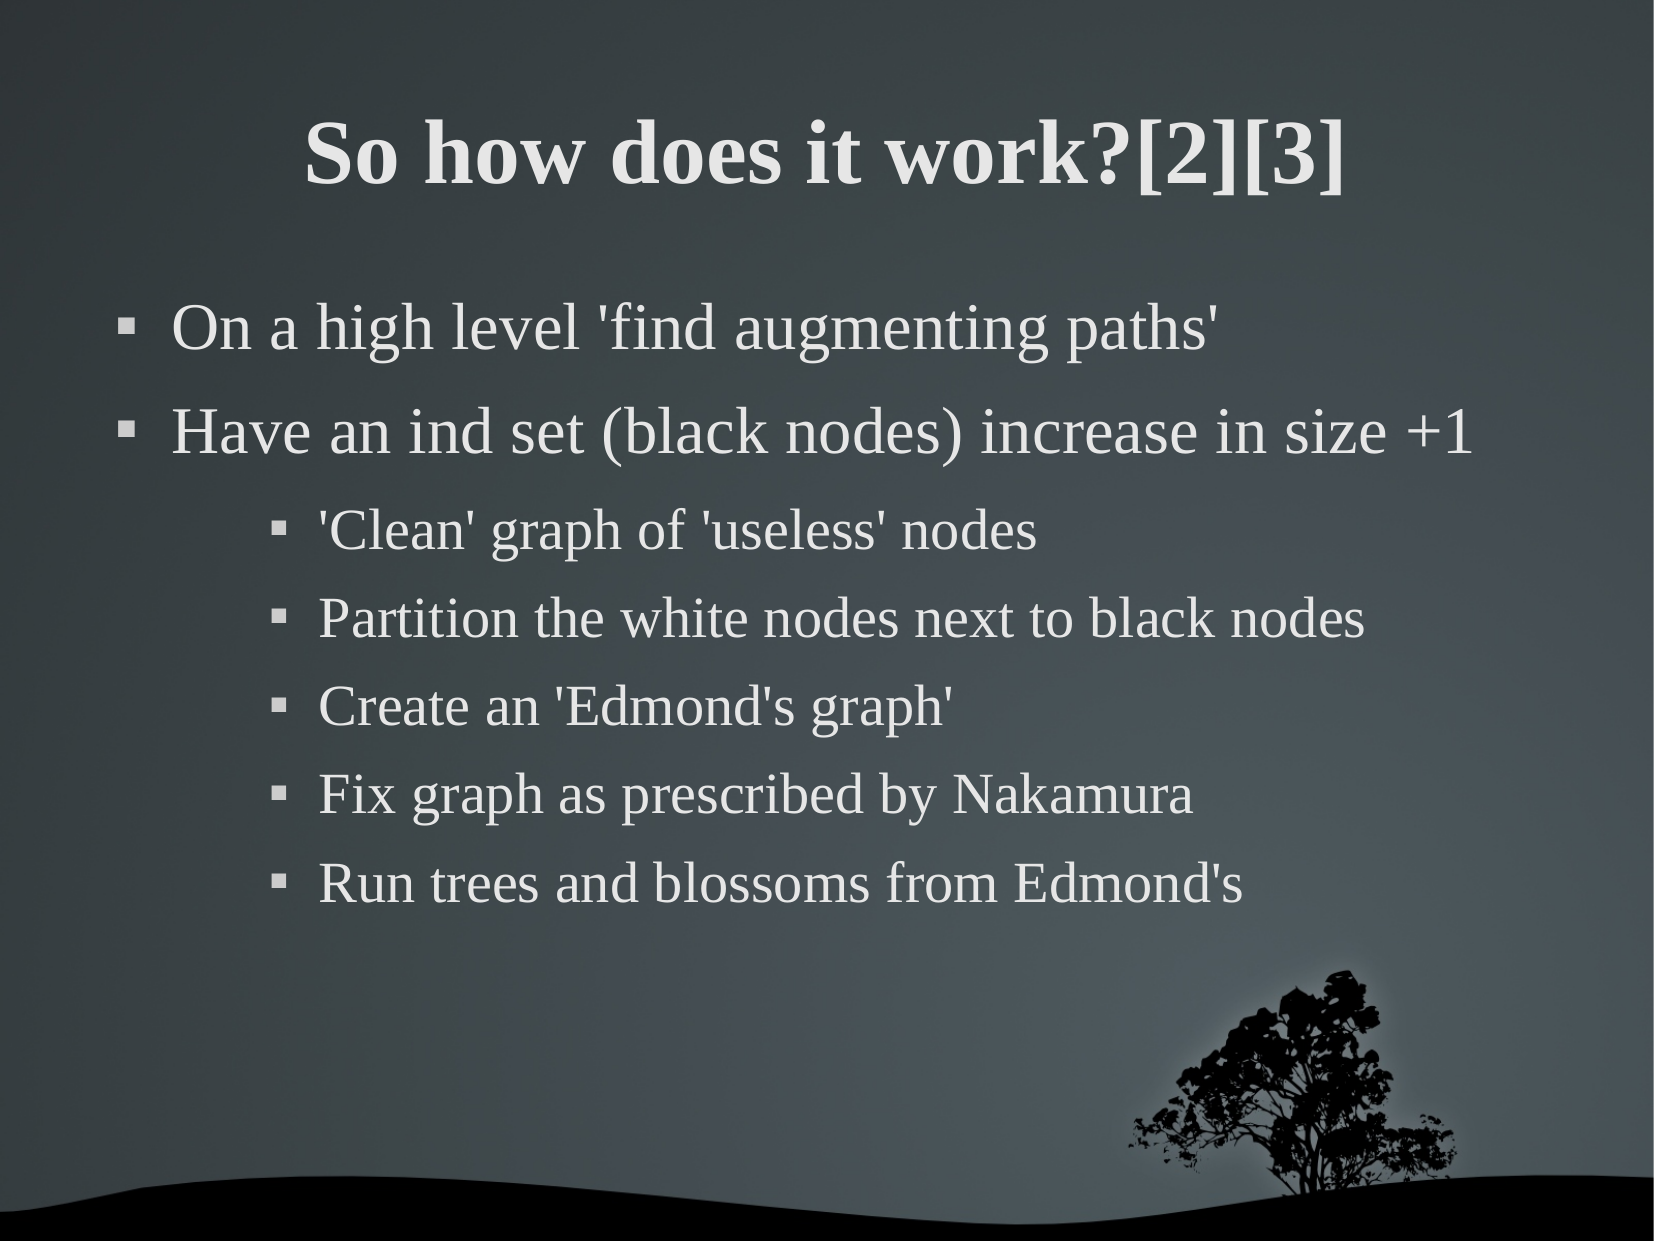

# So how does it work?[2][3]
On a high level 'find augmenting paths'
Have an ind set (black nodes) increase in size +1
'Clean' graph of 'useless' nodes
Partition the white nodes next to black nodes
Create an 'Edmond's graph'
Fix graph as prescribed by Nakamura
Run trees and blossoms from Edmond's